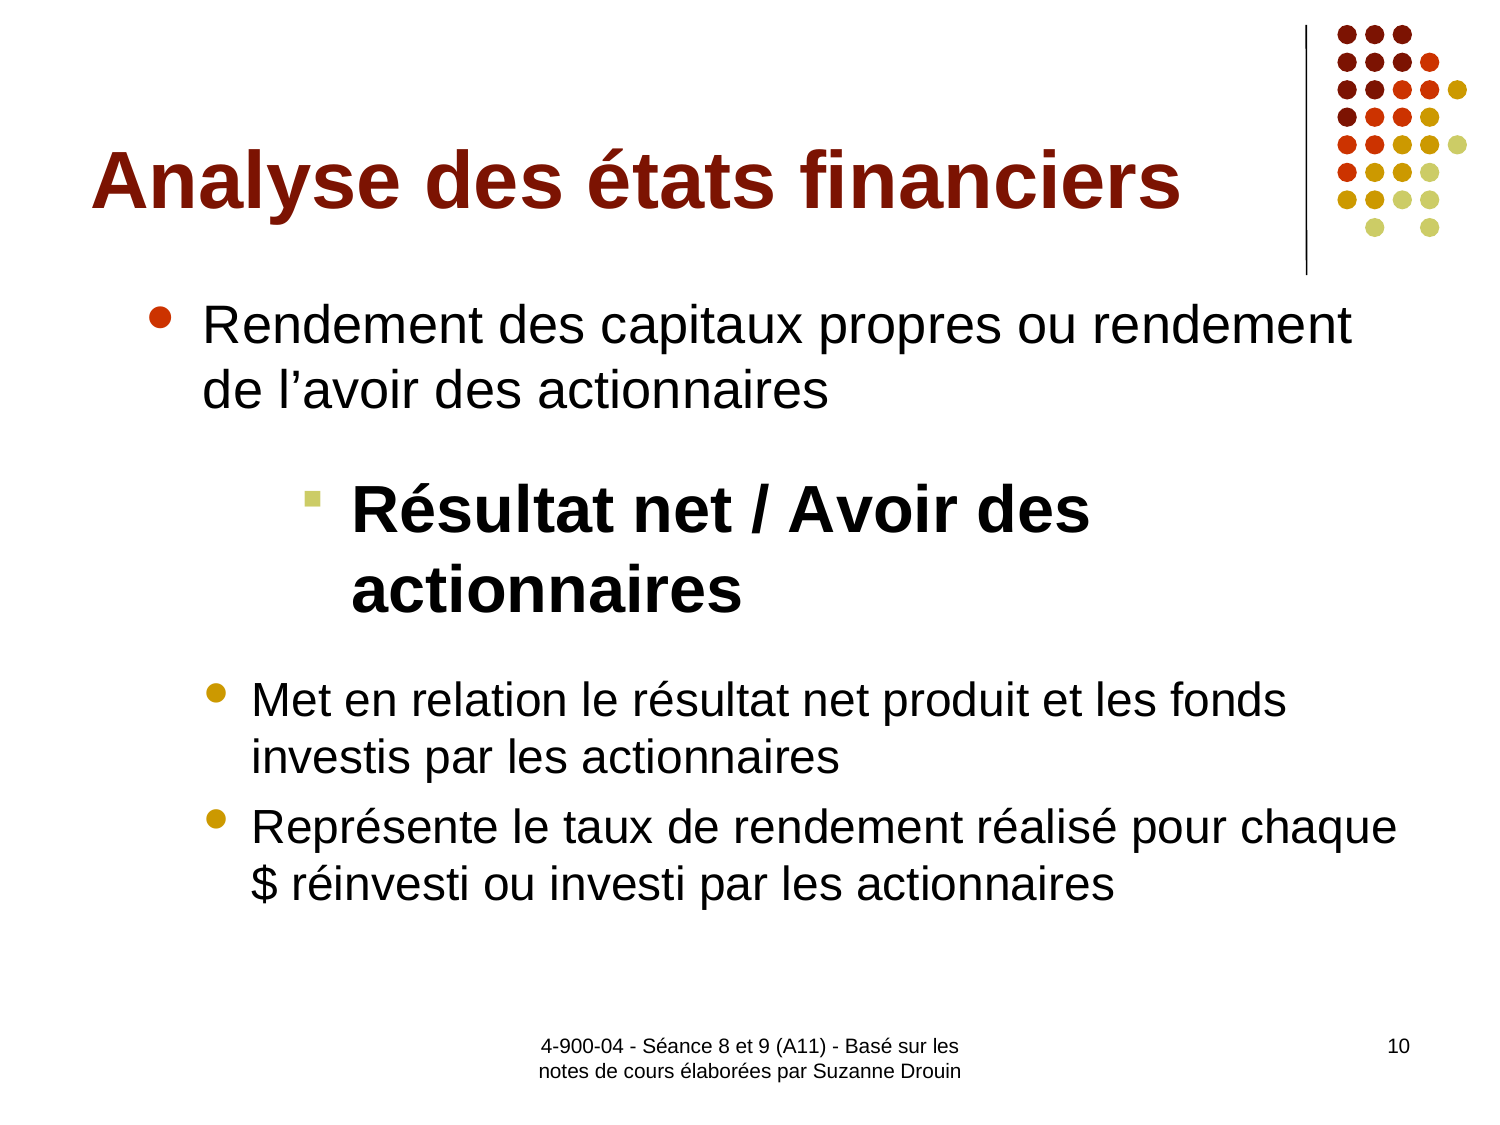

Analyse des états financiers
Rendement des capitaux propres ou rendement de l’avoir des actionnaires
Résultat net / Avoir des actionnaires
Met en relation le résultat net produit et les fonds investis par les actionnaires
Représente le taux de rendement réalisé pour chaque $ réinvesti ou investi par les actionnaires
4-900-04 - Séance 8 et 9 (A11) - Basé sur les notes de cours élaborées par Suzanne Drouin